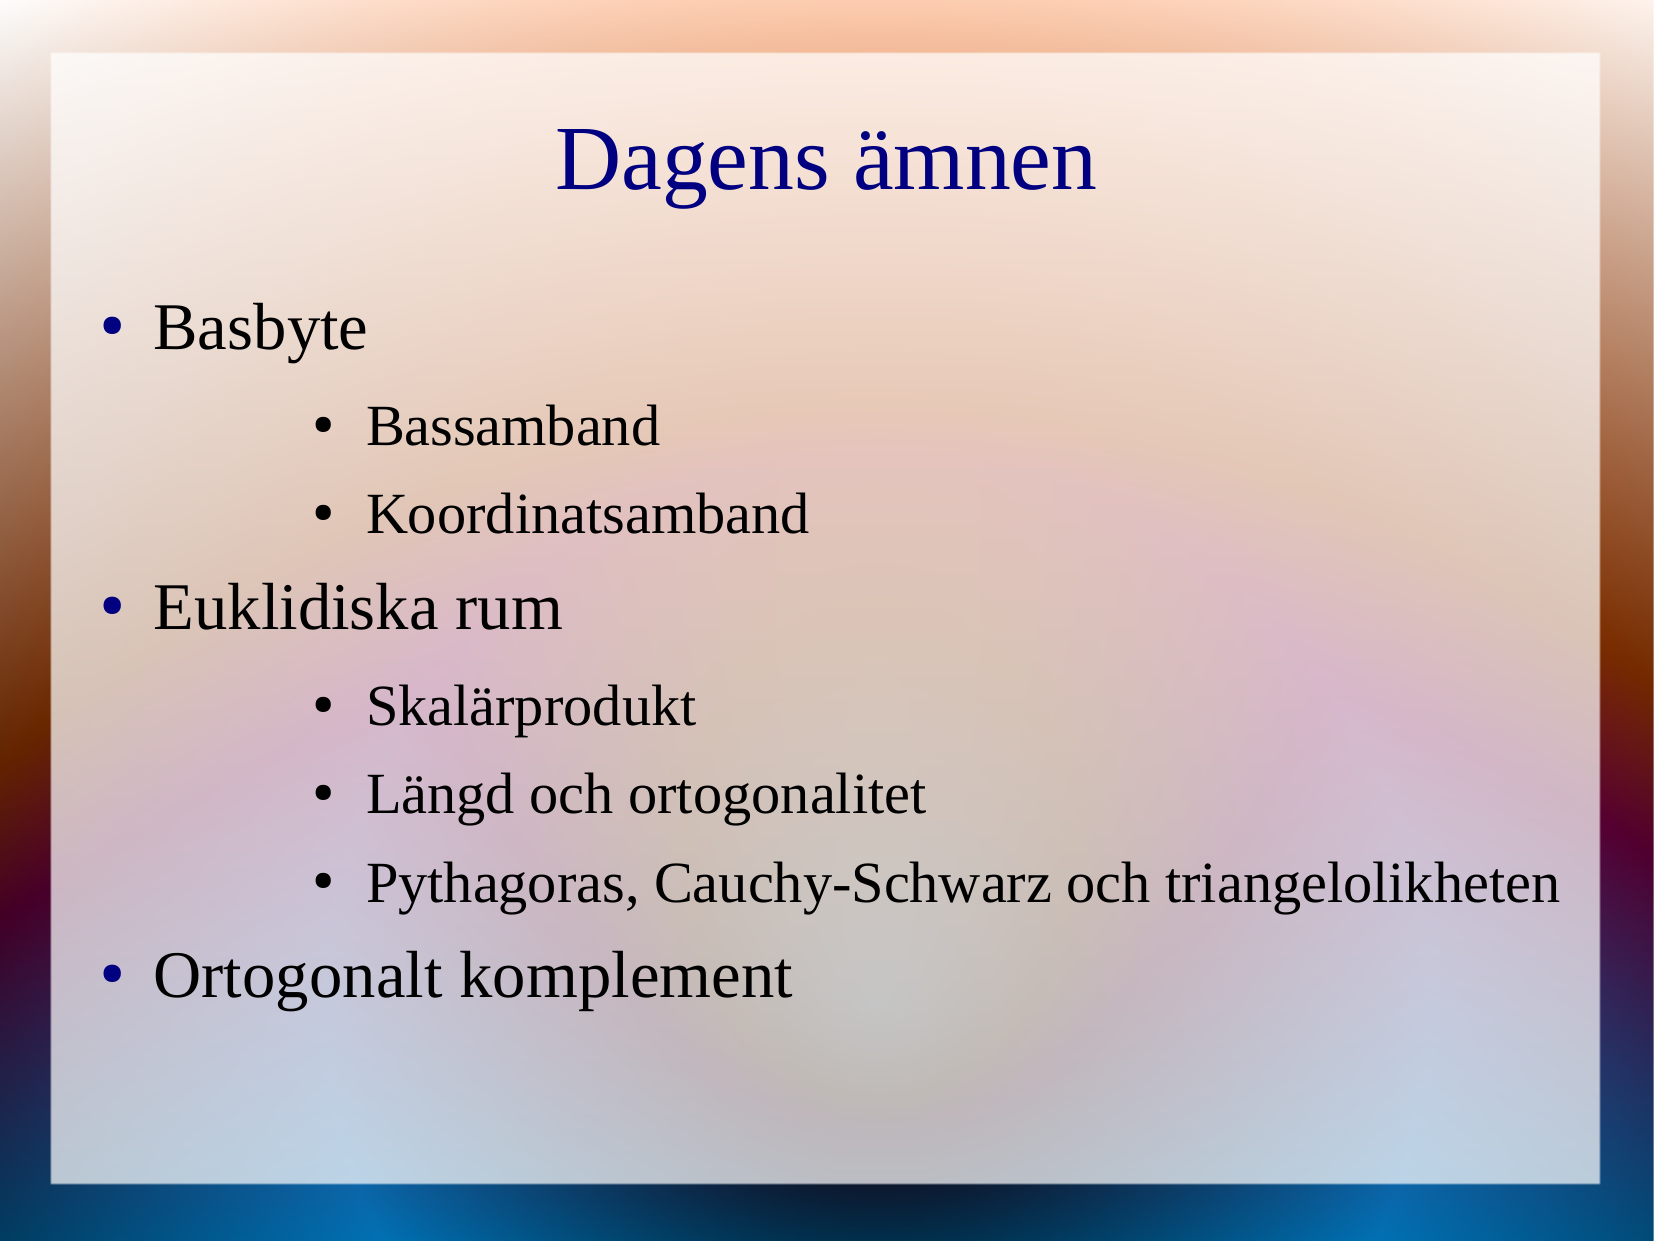

# Dagens ämnen
Basbyte
Bassamband
Koordinatsamband
Euklidiska rum
Skalärprodukt
Längd och ortogonalitet
Pythagoras, Cauchy-Schwarz och triangelolikheten
Ortogonalt komplement